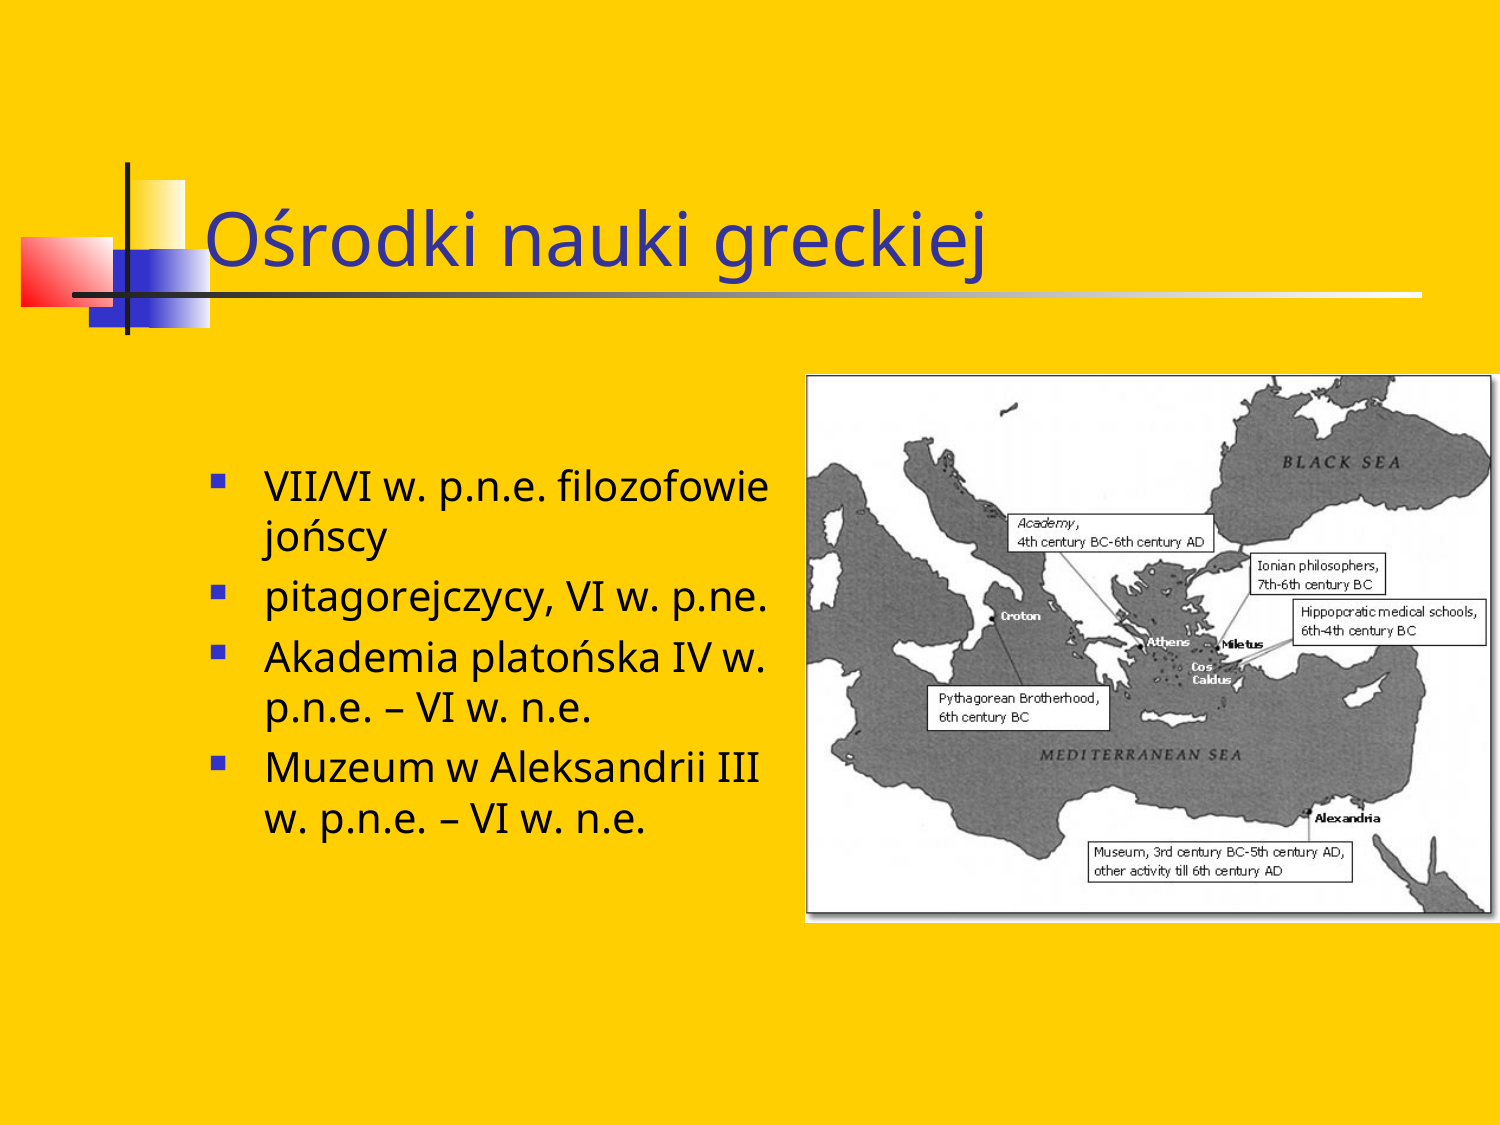

# Ośrodki nauki greckiej
VII/VI w. p.n.e. filozofowie jońscy
pitagorejczycy, VI w. p.ne.
Akademia platońska IV w. p.n.e. – VI w. n.e.
Muzeum w Aleksandrii III w. p.n.e. – VI w. n.e.